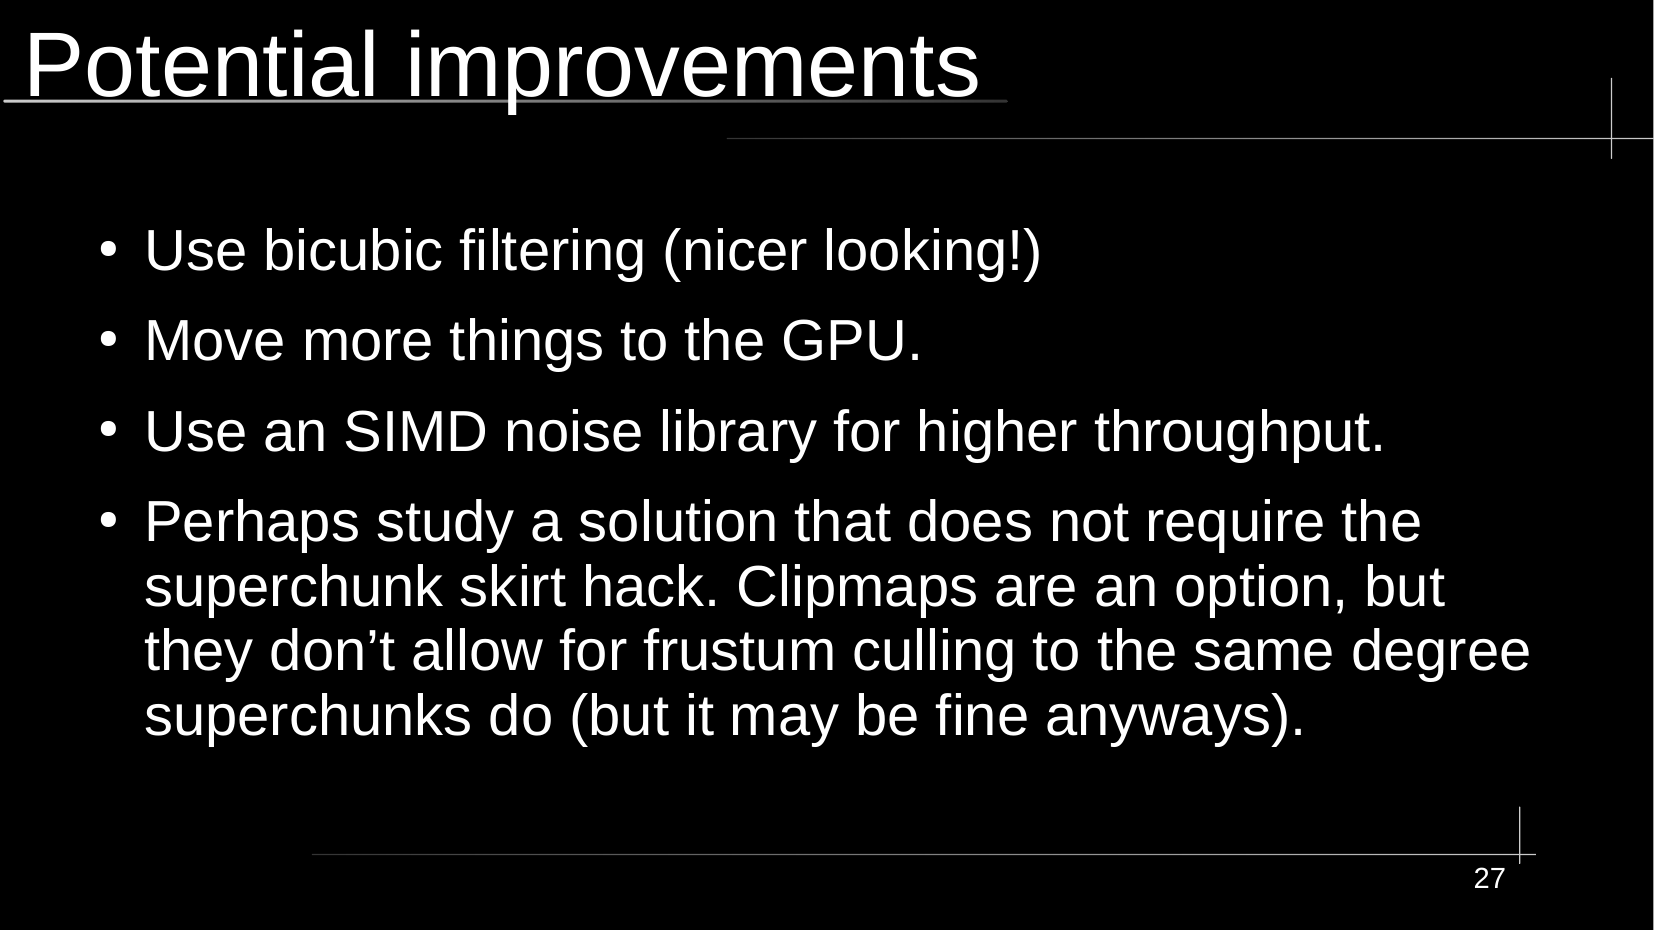

# Potential improvements
Use bicubic filtering (nicer looking!)
Move more things to the GPU.
Use an SIMD noise library for higher throughput.
Perhaps study a solution that does not require the superchunk skirt hack. Clipmaps are an option, but they don’t allow for frustum culling to the same degree superchunks do (but it may be fine anyways).
27